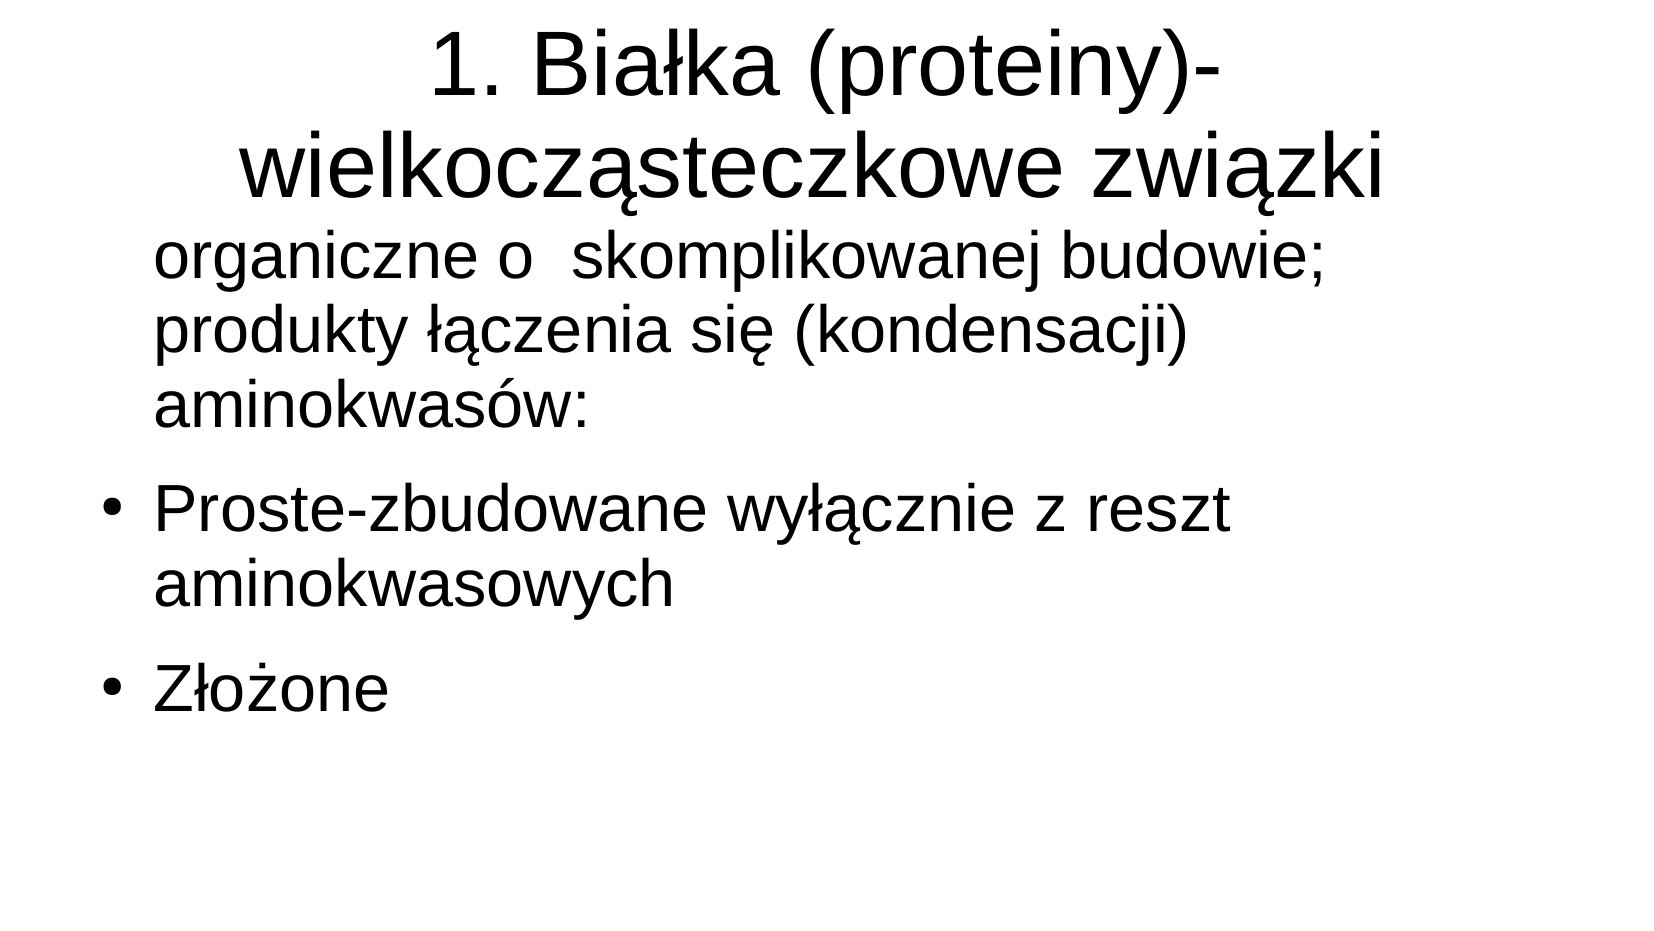

# 1. Białka (proteiny)-wielkocząsteczkowe związki
organiczne o skomplikowanej budowie; produkty łączenia się (kondensacji) aminokwasów:
Proste-zbudowane wyłącznie z reszt aminokwasowych
Złożone